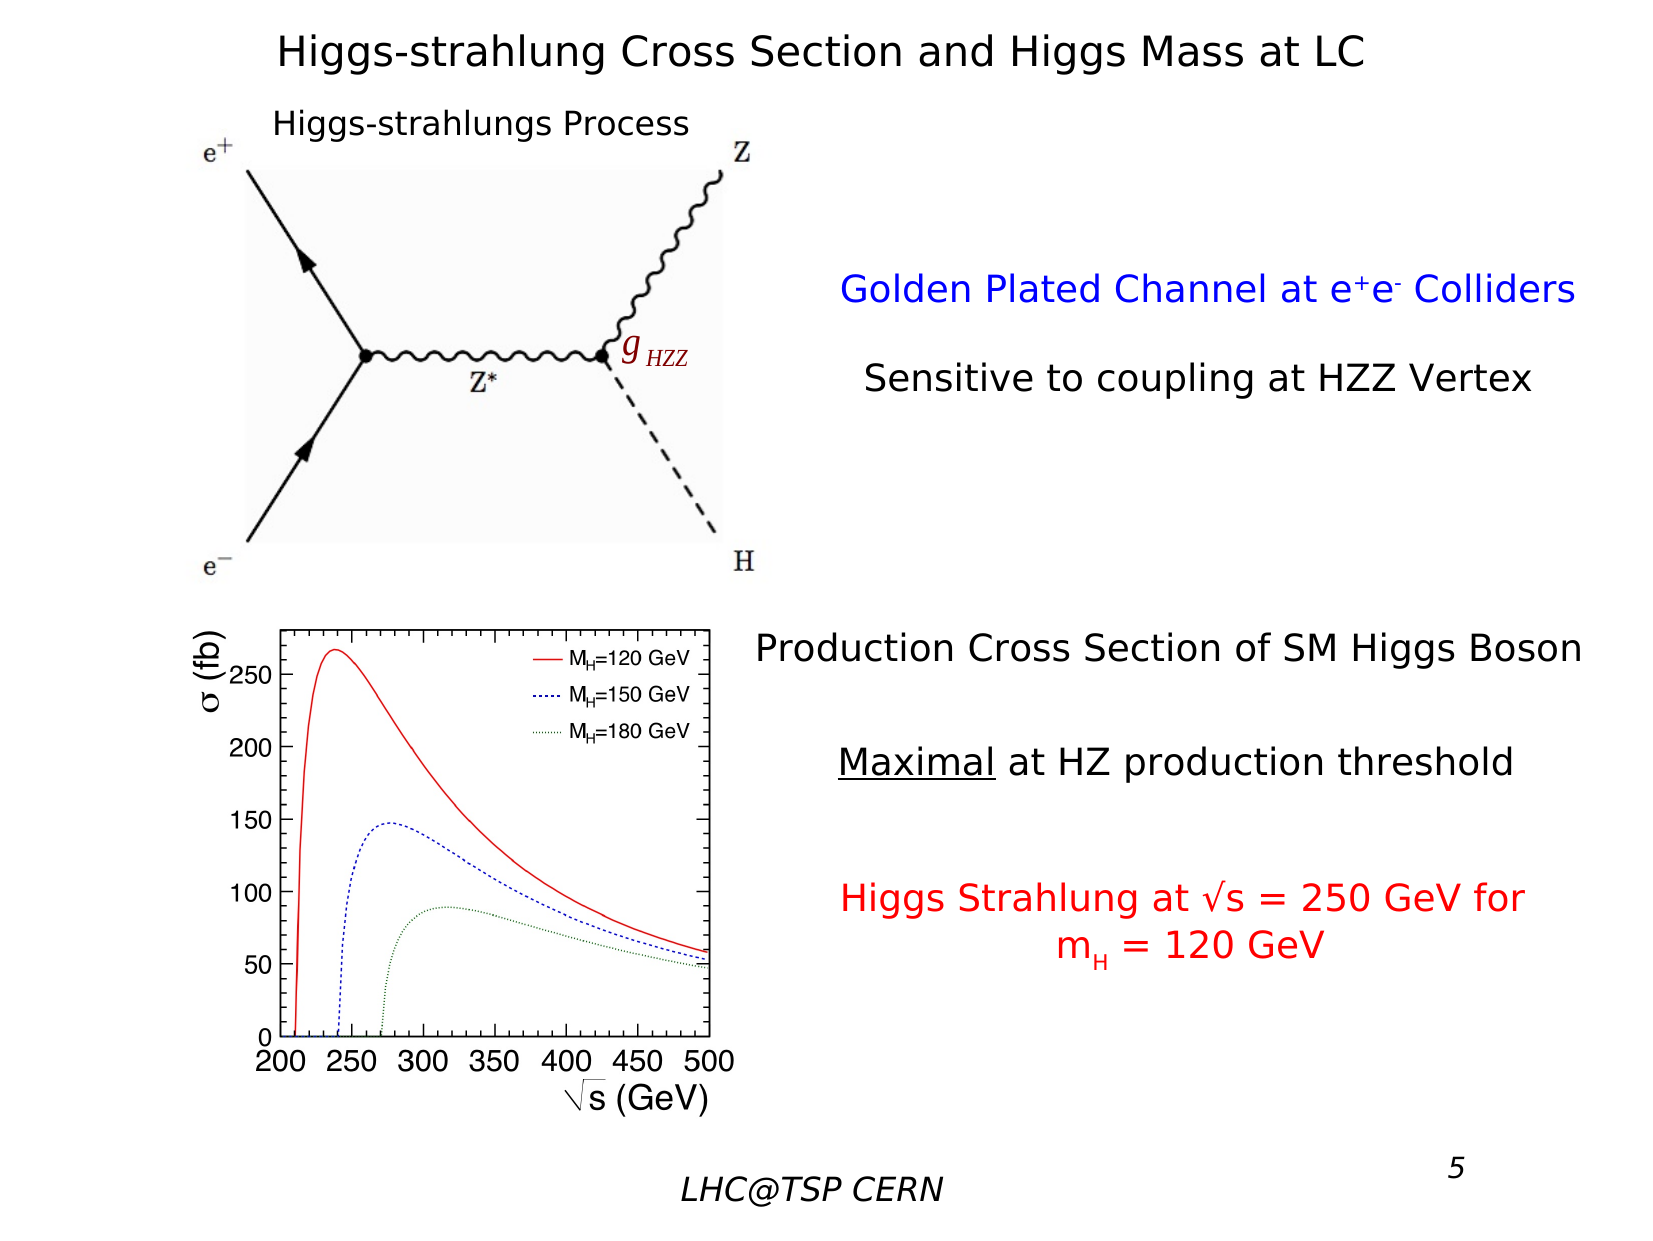

Higgs-strahlung Cross Section and Higgs Mass at LC
Higgs-strahlungs Process
Golden Plated Channel at e+e- Colliders
 Sensitive to coupling at HZZ Vertex
Production Cross Section of SM Higgs Boson
Maximal at HZ production threshold
Higgs Strahlung at √s = 250 GeV for
 mH = 120 GeV
LHC@TSP CERN